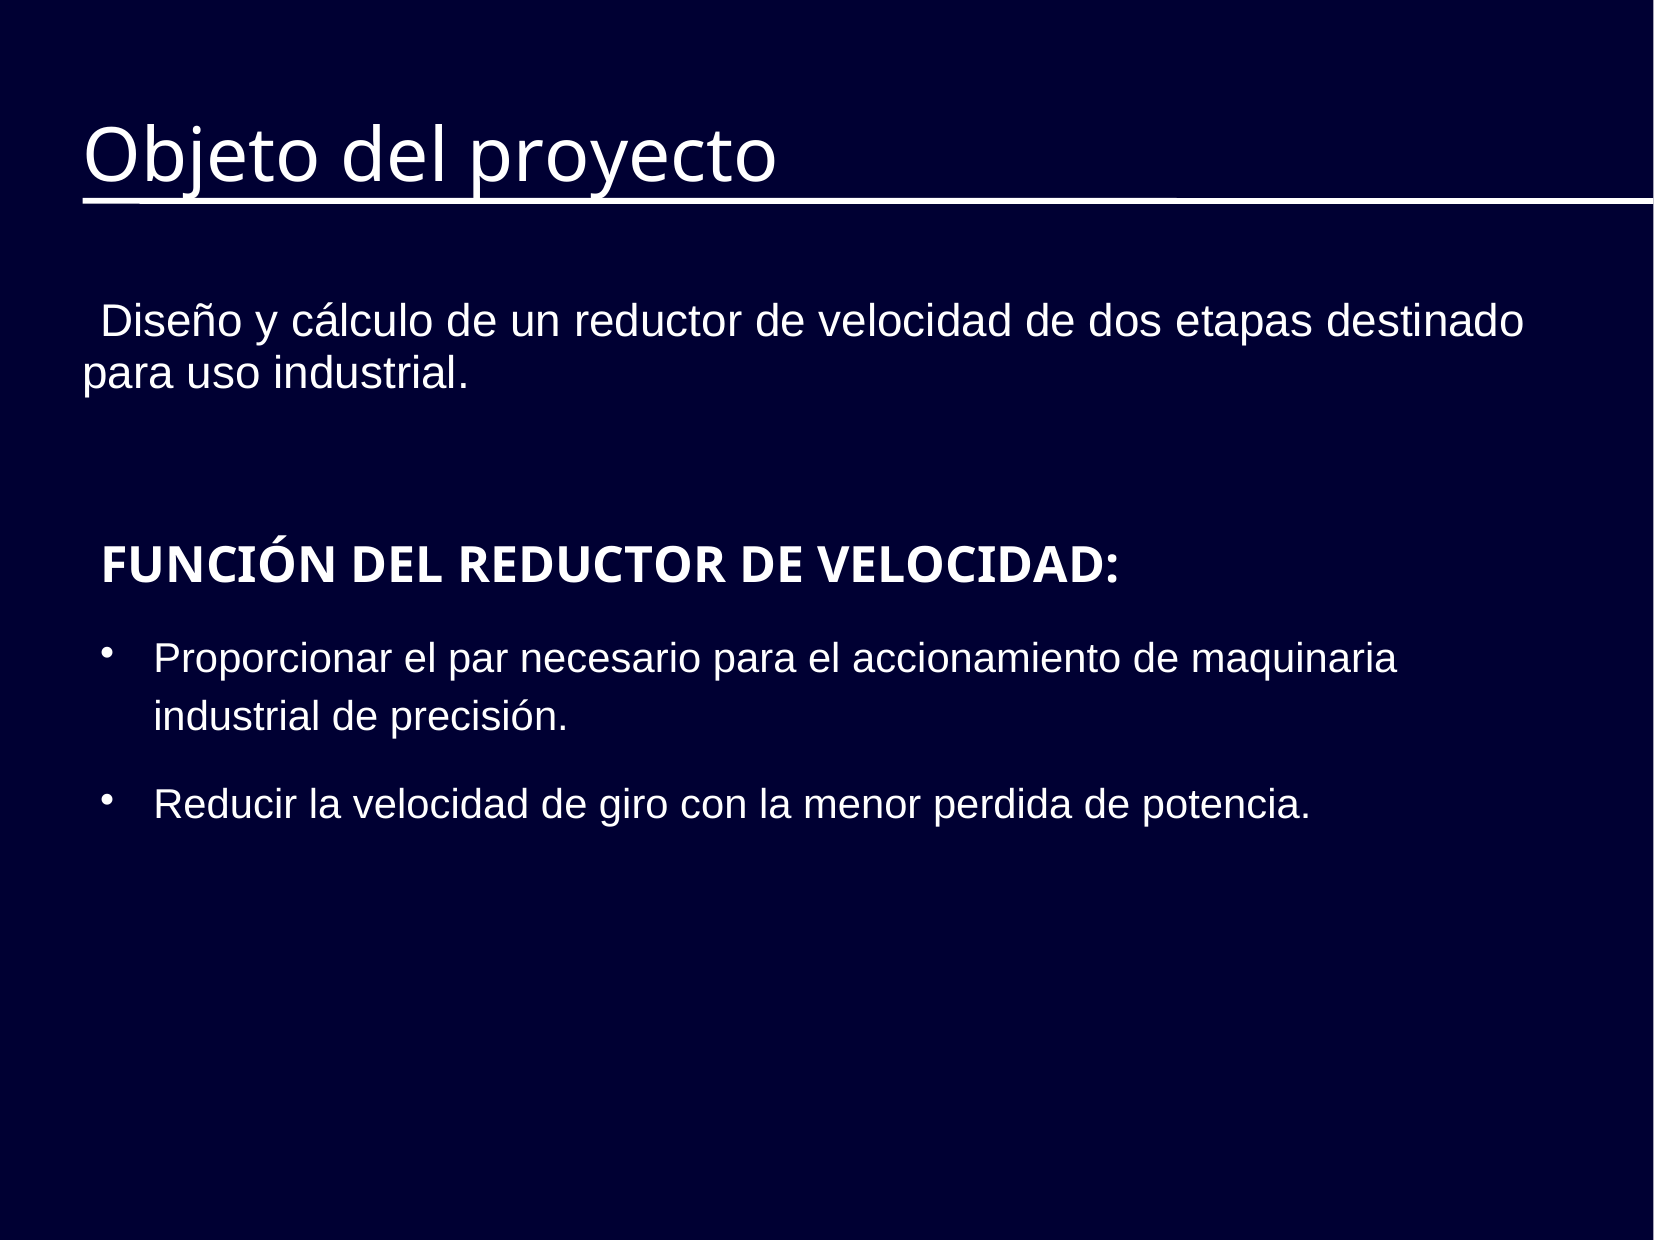

# Objeto del proyecto
Diseño y cálculo de un reductor de velocidad de dos etapas destinado para uso industrial.
FUNCIÓN DEL REDUCTOR DE VELOCIDAD:
Proporcionar el par necesario para el accionamiento de maquinaria industrial de precisión.
Reducir la velocidad de giro con la menor perdida de potencia.